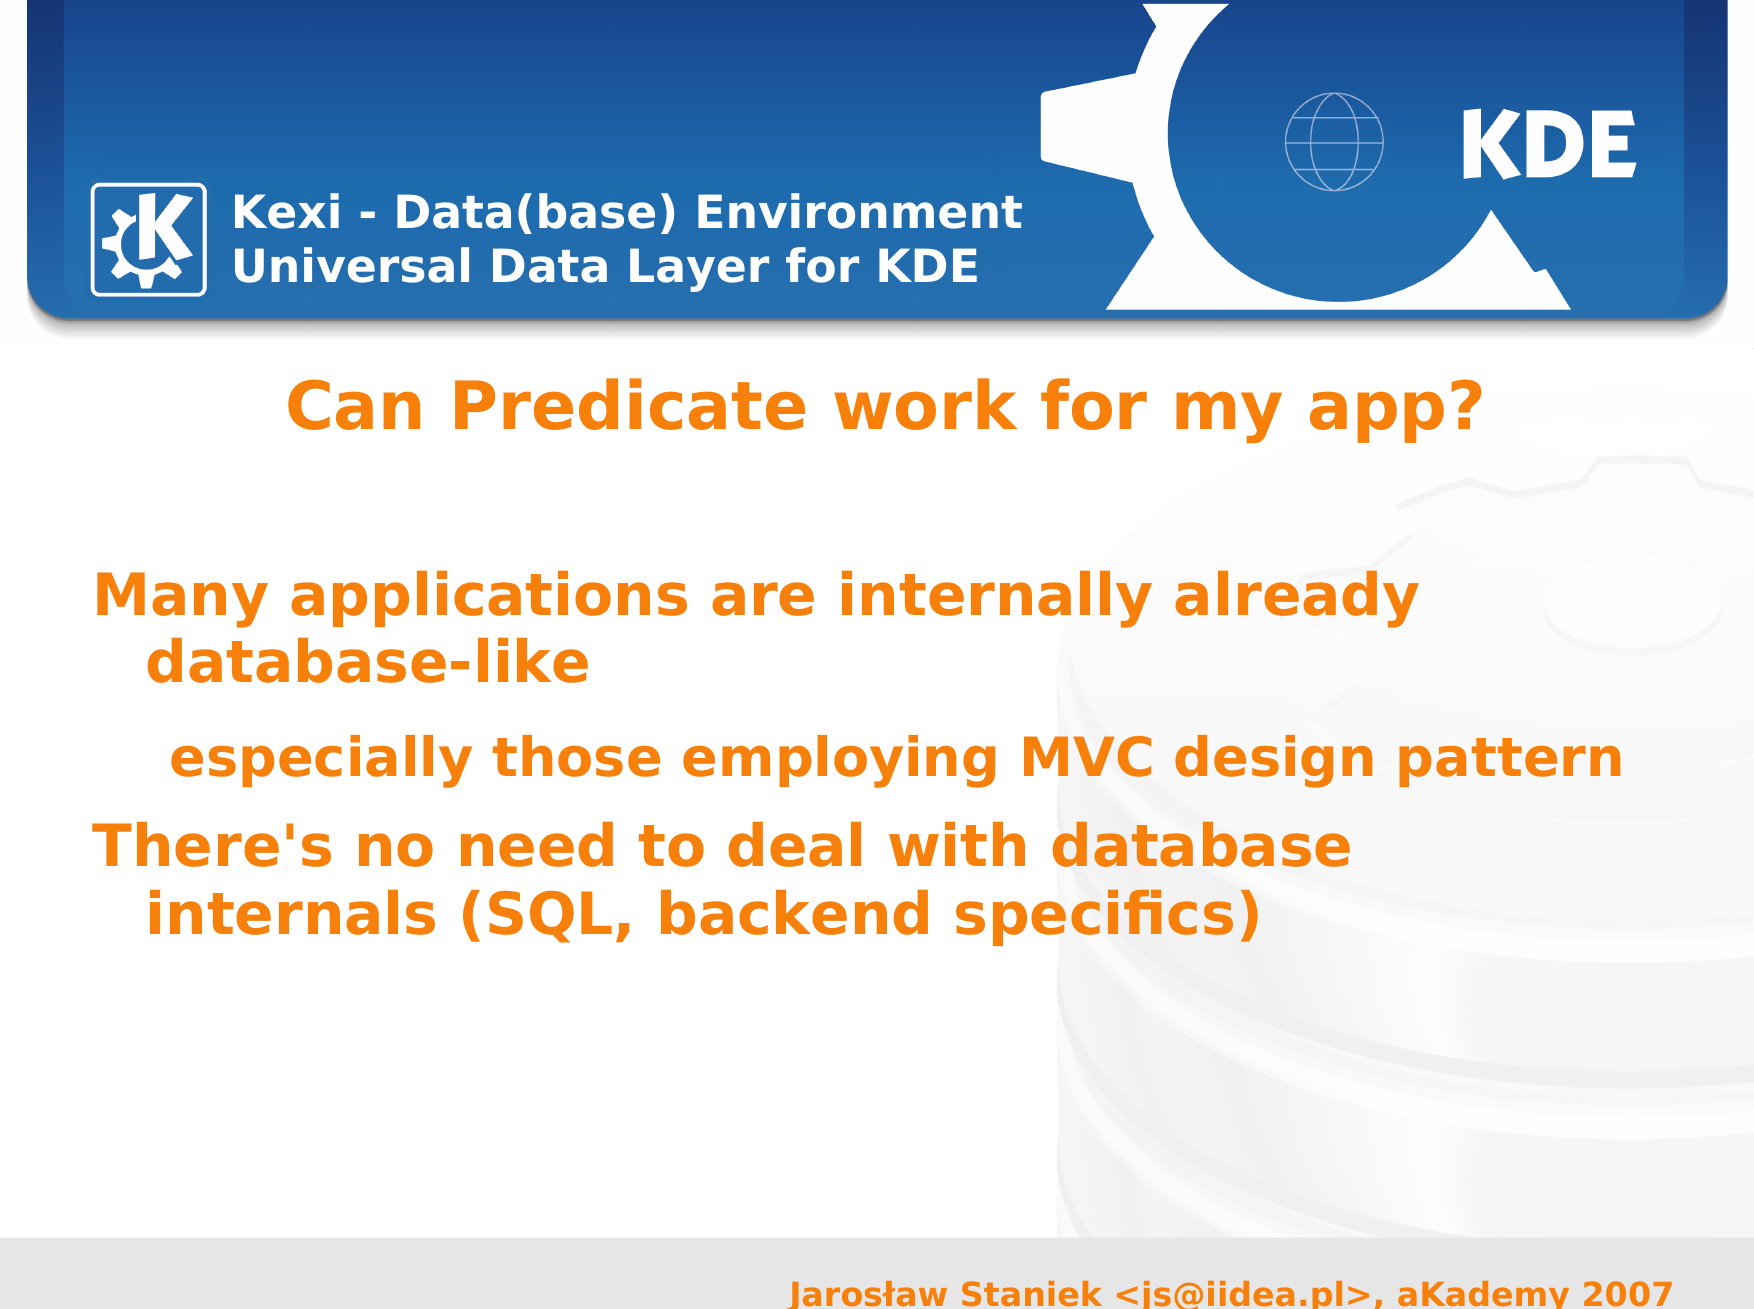

# Can Predicate work for my app?
Many applications are internally already database-like
especially those employing MVC design pattern
There's no need to deal with database internals (SQL, backend specifics)